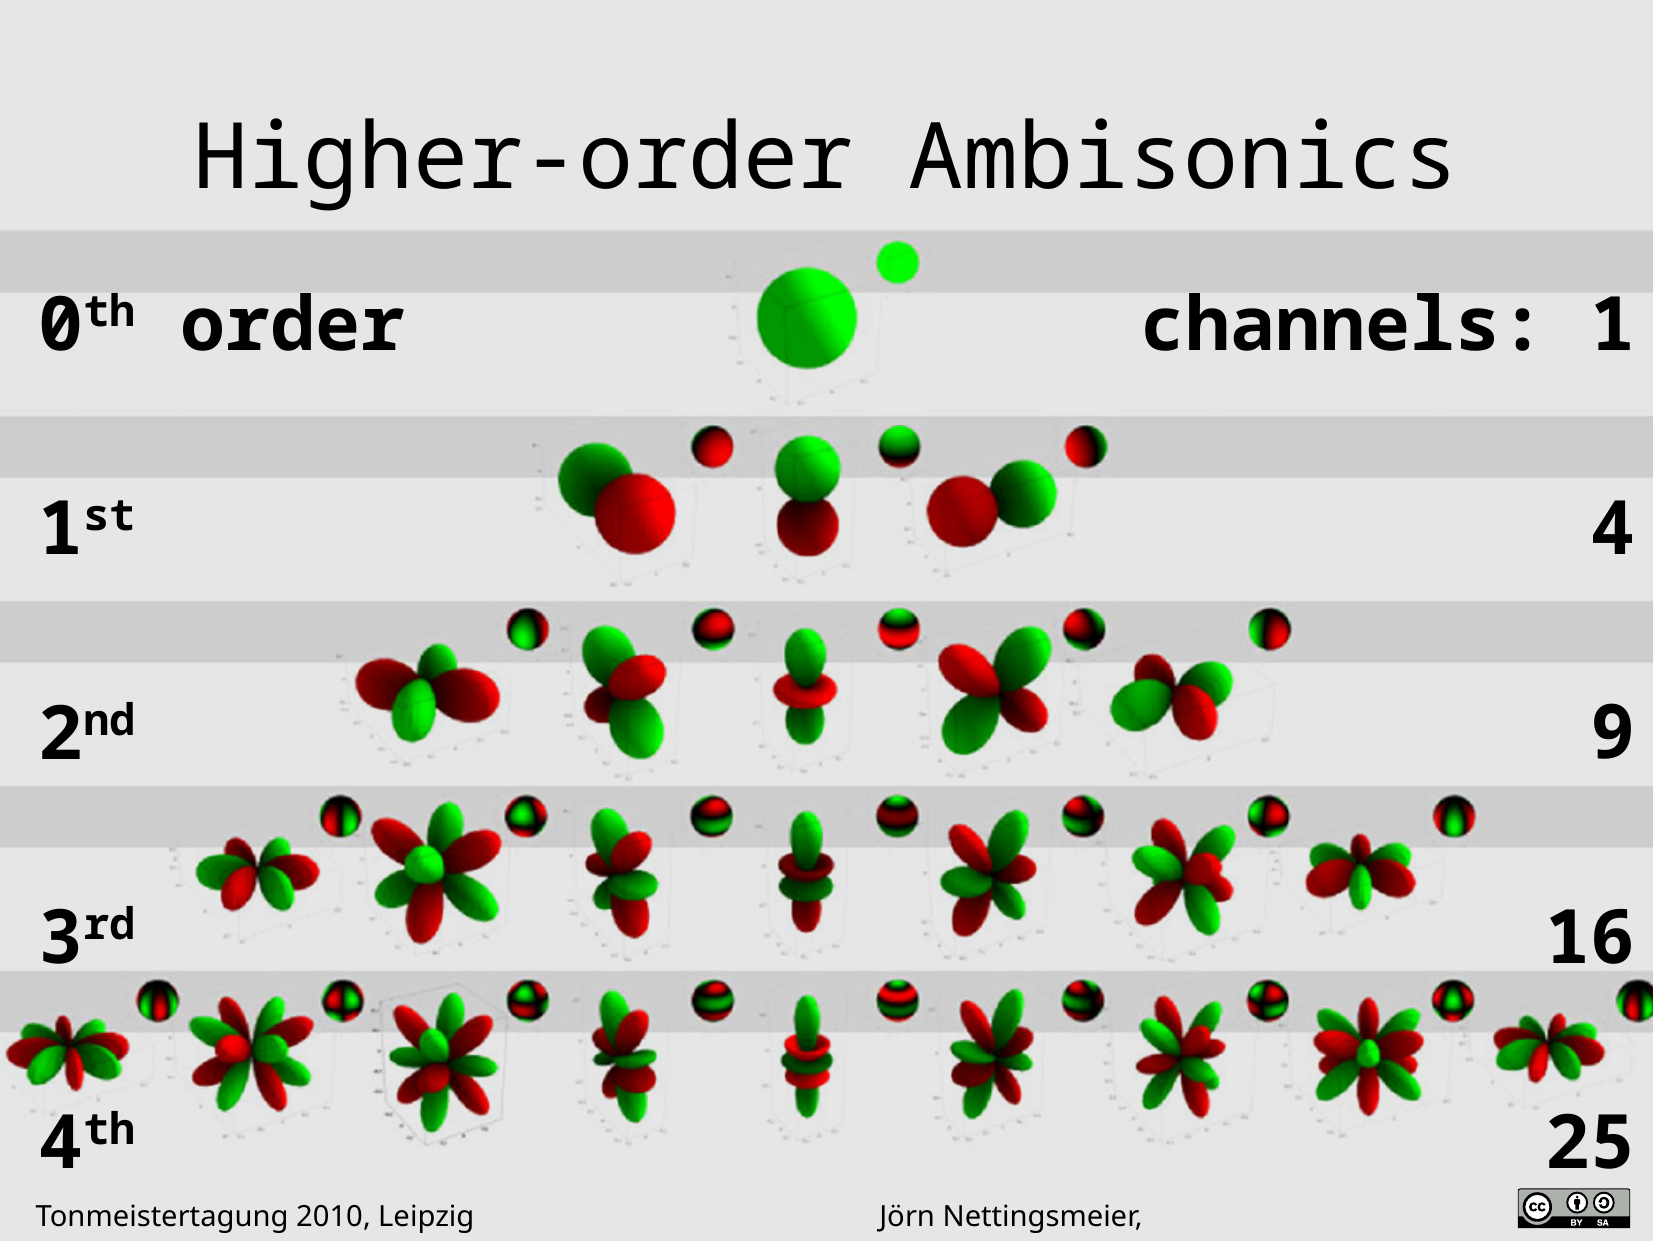

# Higher-order Ambisonics
channels: 1
4
9
16
25
0th order
1st
2nd
3rd
4th